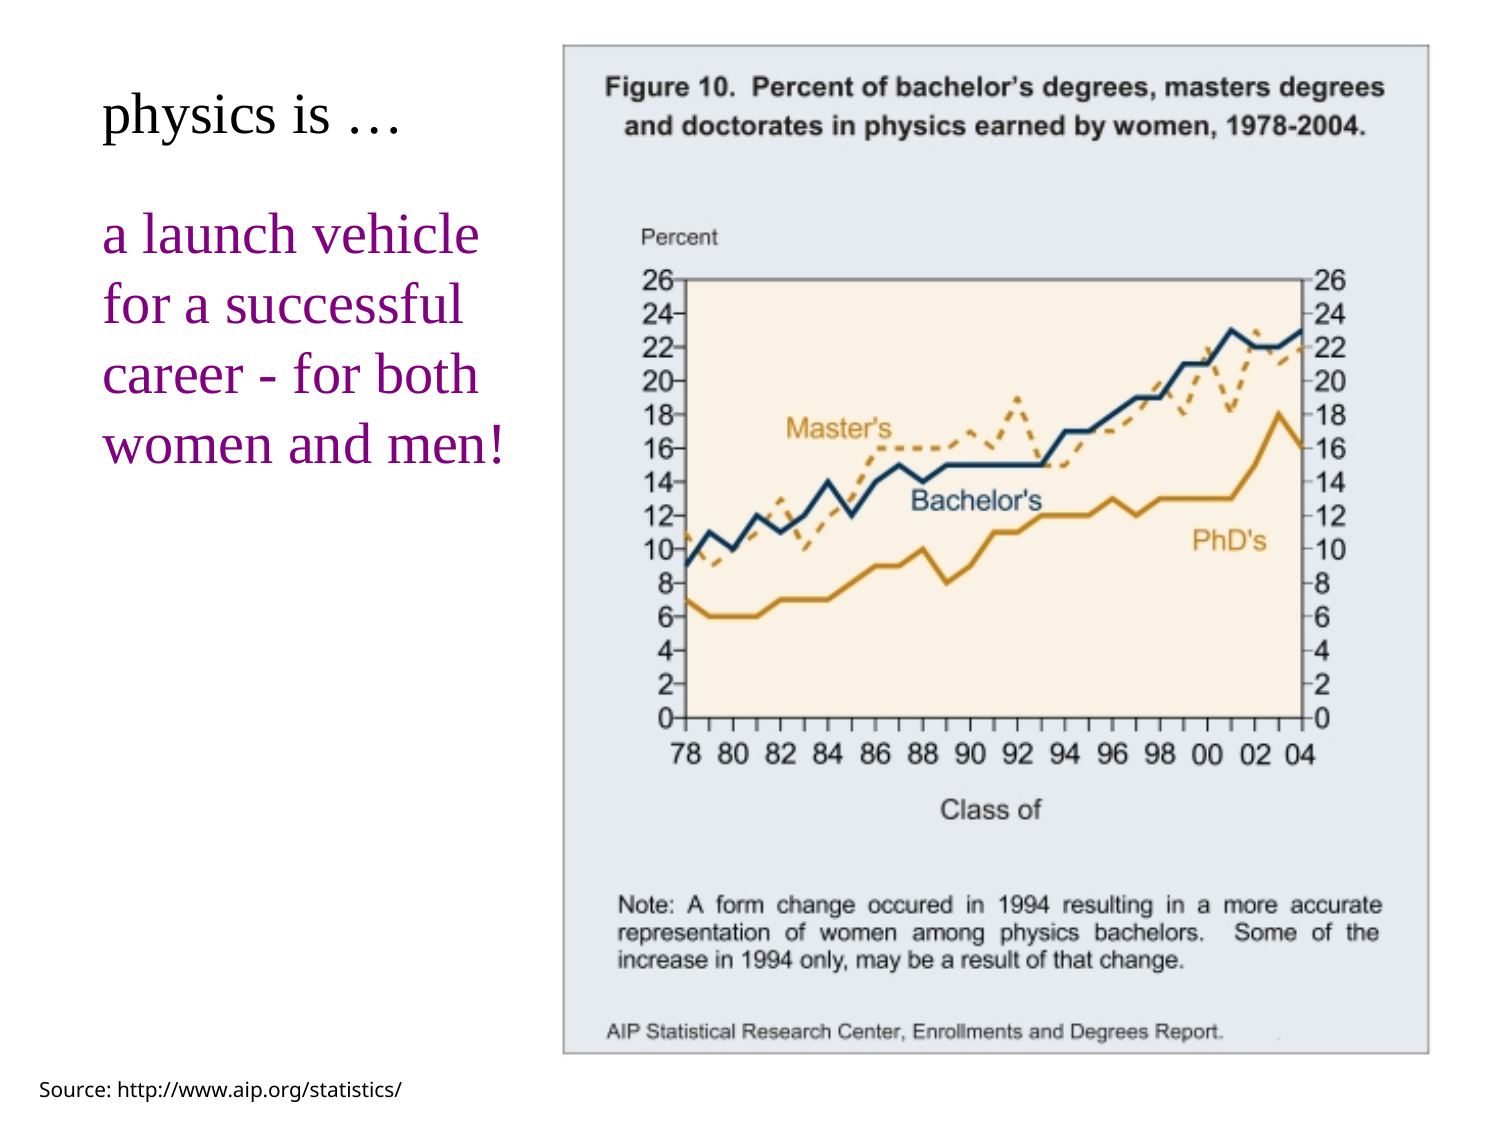

physics is …
a launch vehicle for a successful career - for both women and men!
Source: http://www.aip.org/statistics/